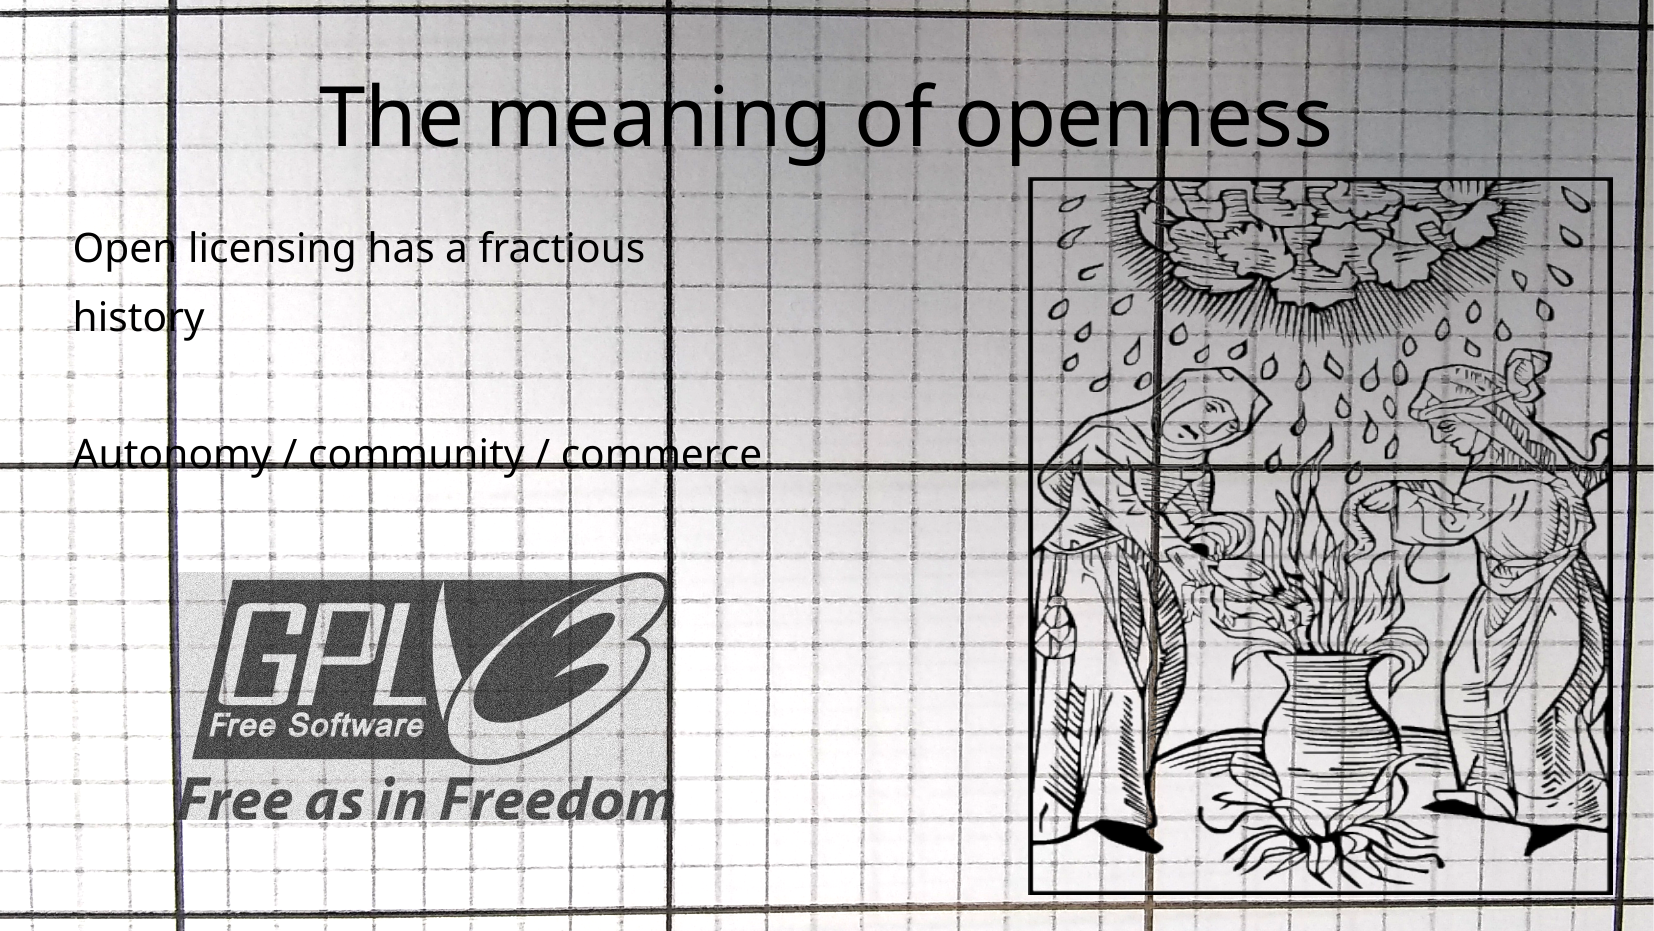

# The meaning of openness
Open licensing has a fractious
history
Autonomy / community / commerce